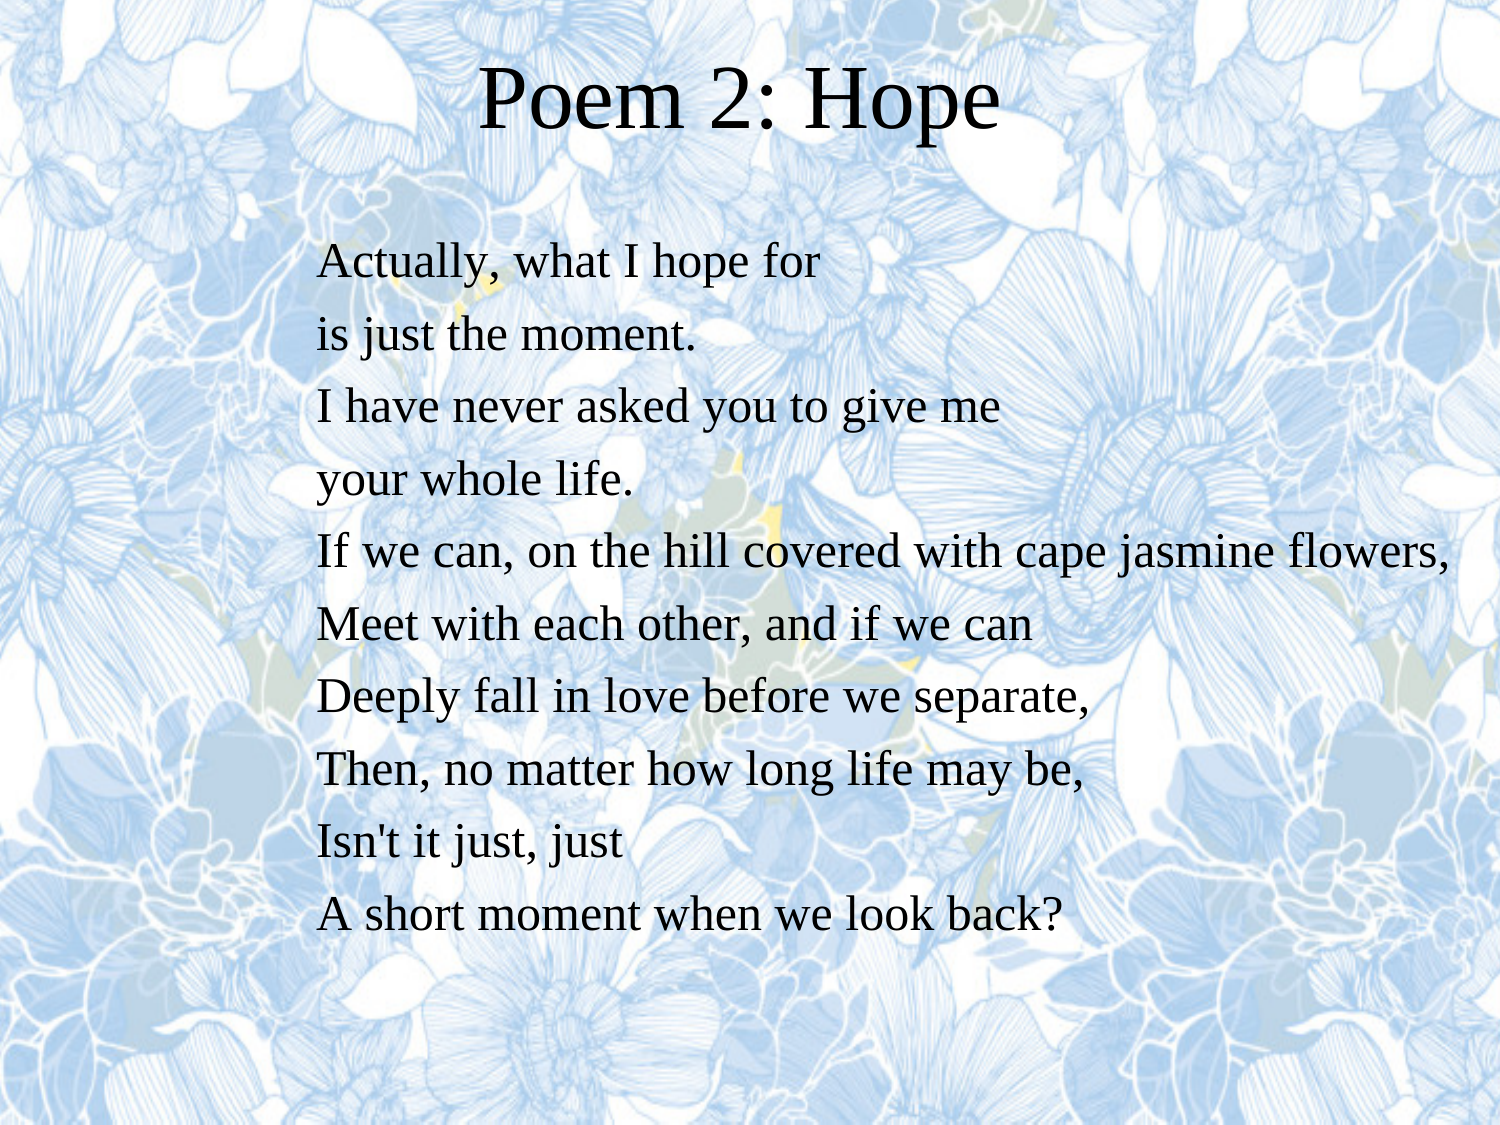

# Poem 2: Hope
Actually, what I hope for
is just the moment.
I have never asked you to give me
your whole life.
If we can, on the hill covered with cape jasmine flowers,
Meet with each other, and if we can
Deeply fall in love before we separate,
Then, no matter how long life may be,
Isn't it just, just
A short moment when we look back?